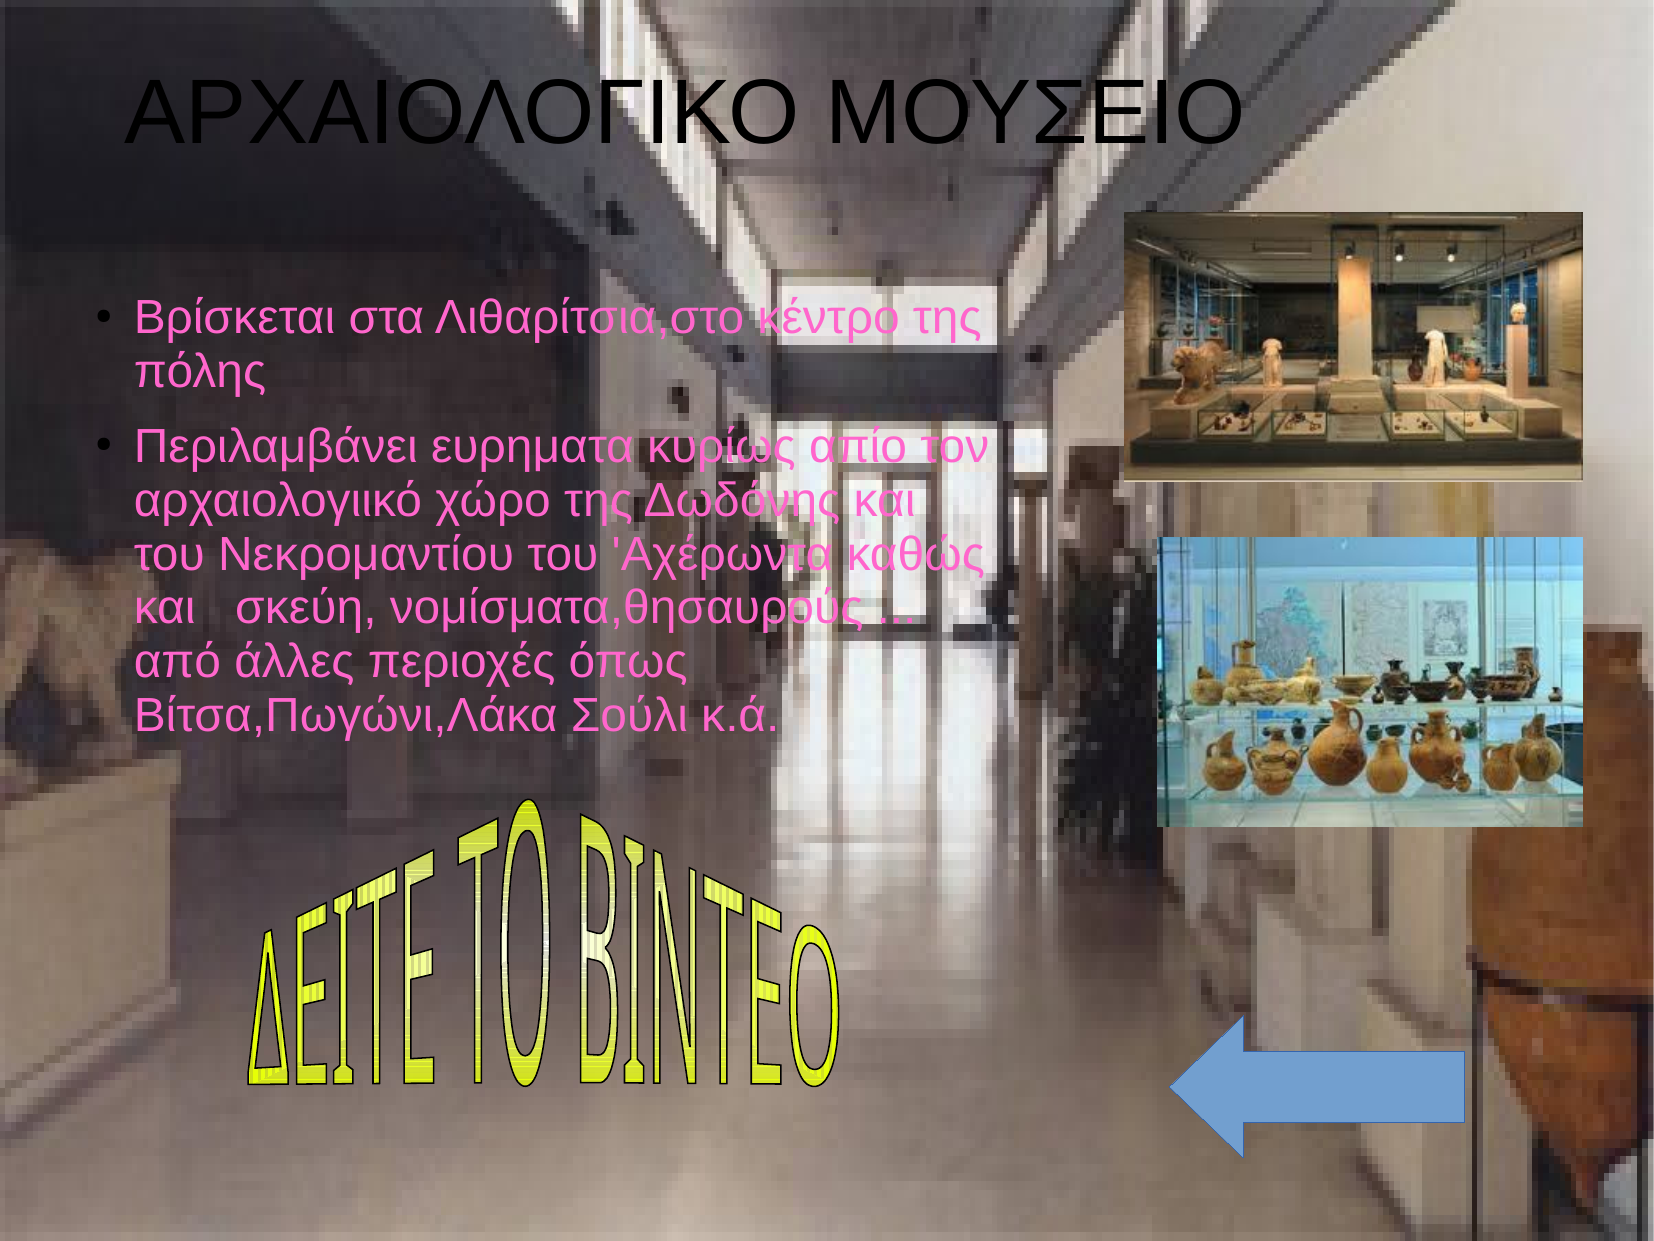

# ΑΡΧΑΙΟΛΟΓΙΚΟ ΜΟΥΣΕΙΟ
Βρίσκεται στα Λιθαρίτσια,στο κέντρο της πόλης
Περιλαμβάνει ευρηματα κυρίως απίο τον αρχαιολογιικό χώρο της Δωδόνης και του Νεκρομαντίου του 'Αχέρωντα καθώς και σκεύη, νομίσματα,θησαυρούς ... από άλλες περιοχές όπως Βίτσα,Πωγώνι,Λάκα Σούλι κ.ά.
ΔΕΙΤΕ ΤΟ ΒΙΝΤΕΟ